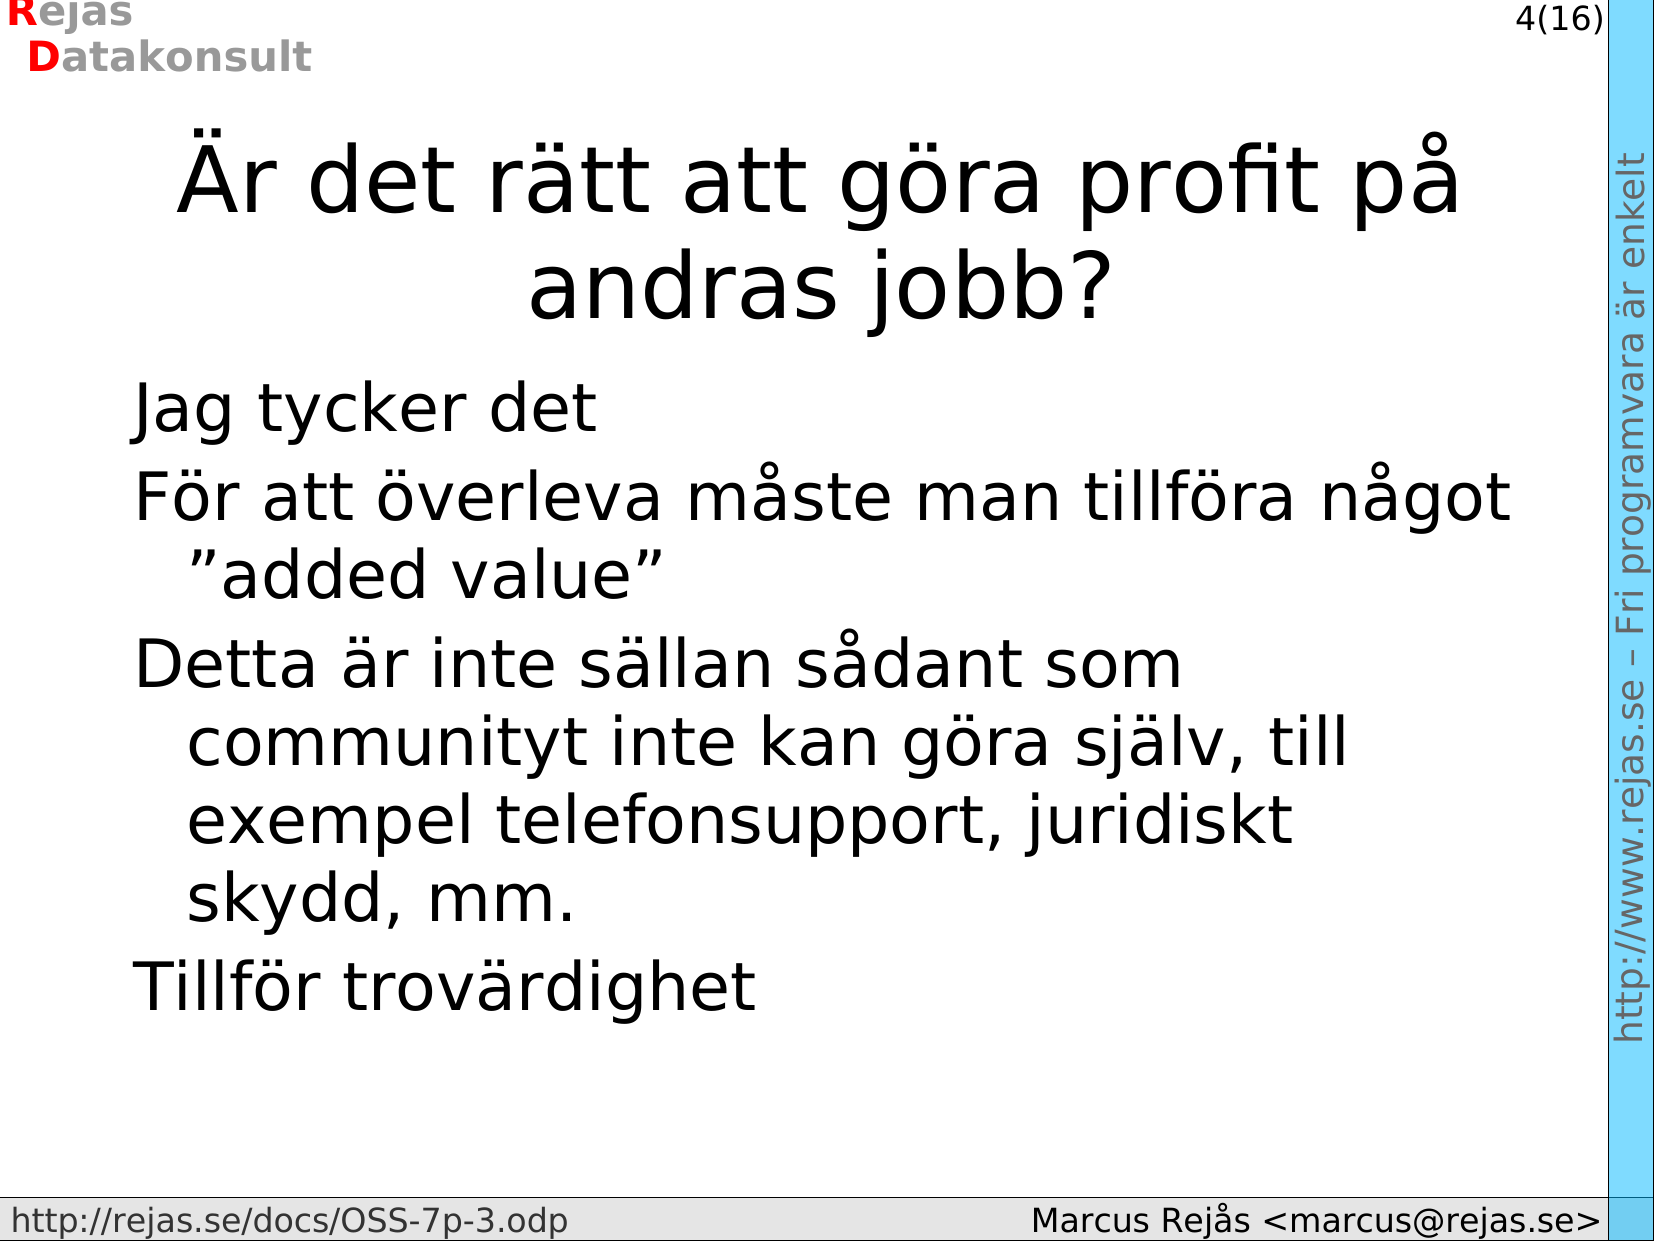

# Är det rätt att göra profit på andras jobb?
Jag tycker det
För att överleva måste man tillföra något ”added value”
Detta är inte sällan sådant som communityt inte kan göra själv, till exempel telefonsupport, juridiskt skydd, mm.
Tillför trovärdighet